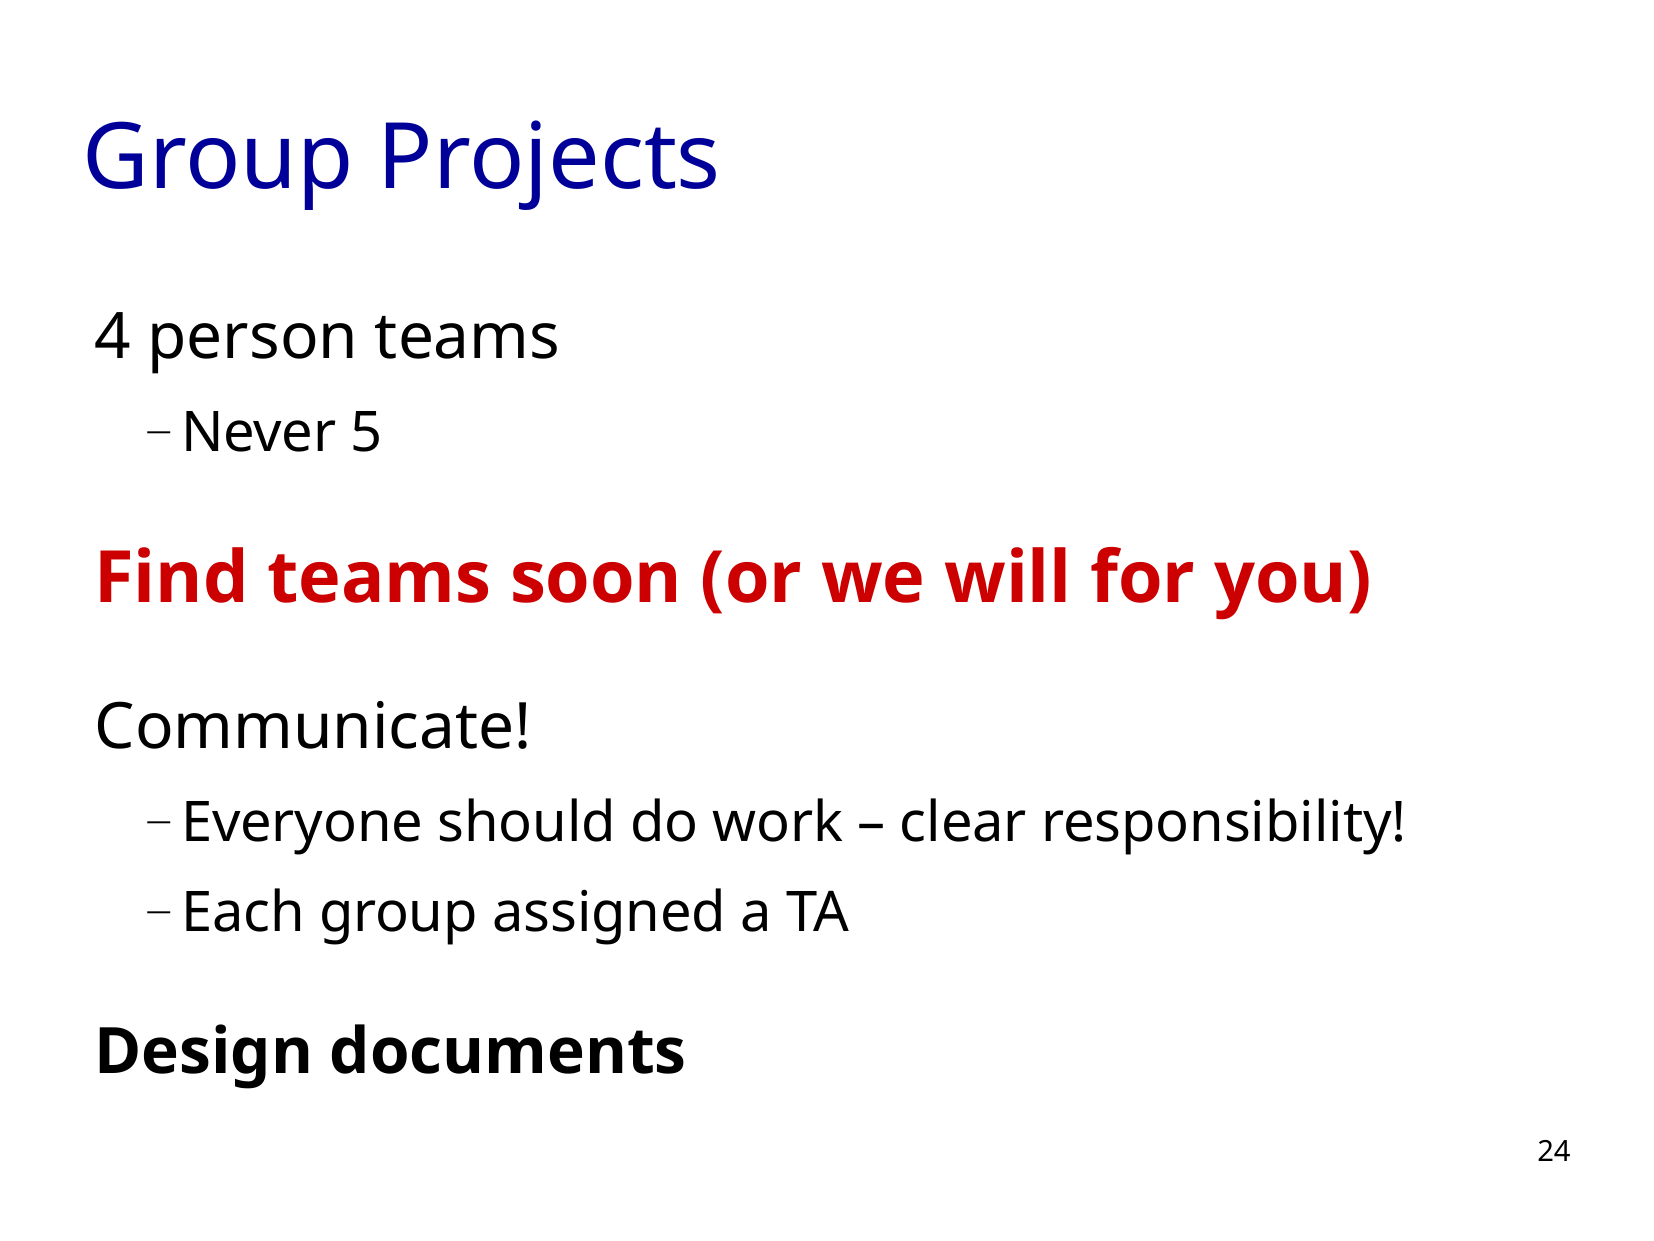

# Group Projects
4 person teams
Never 5
Find teams soon (or we will for you)
Communicate!
Everyone should do work – clear responsibility!
Each group assigned a TA
Design documents
24